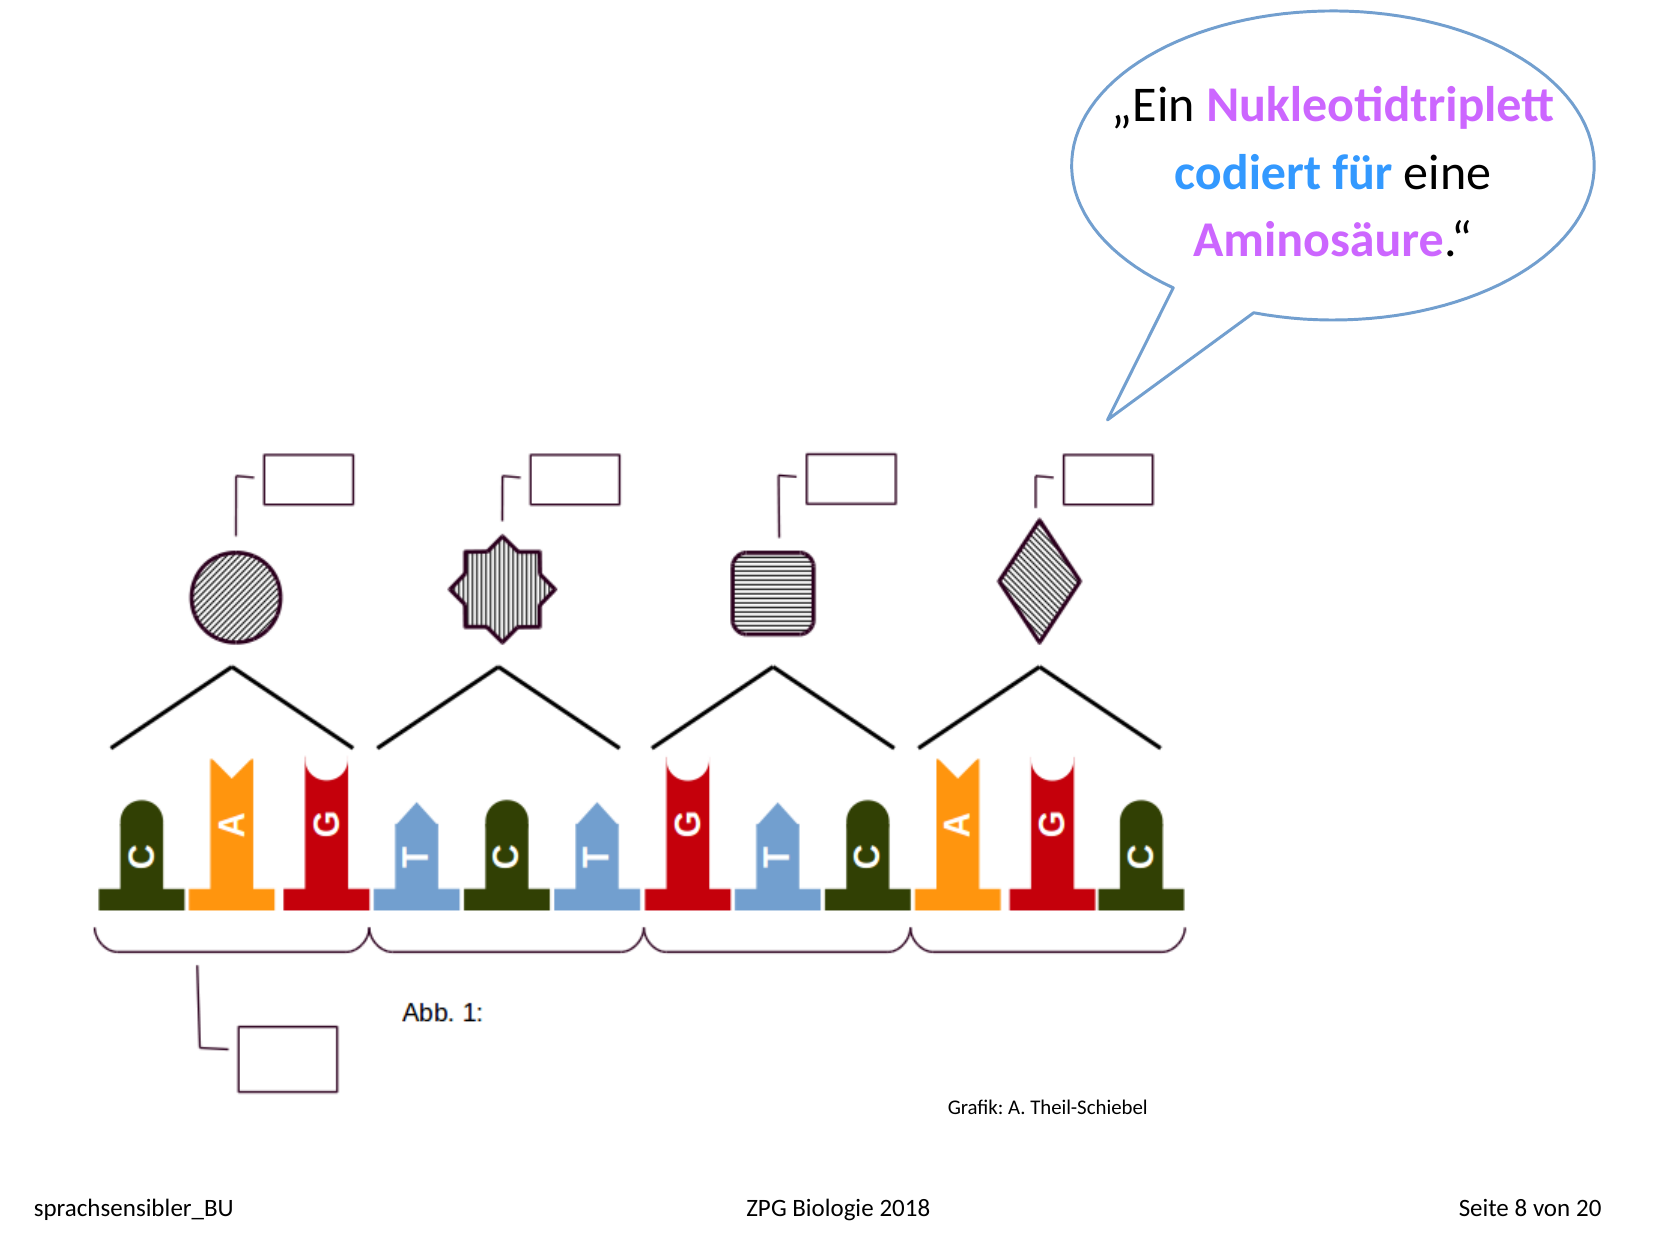

„Ein Nukleotidtriplett
codiert für eine
Aminosäure.“
Grafik: A. Theil-Schiebel
sprachsensibler_BU					ZPG Biologie 2018					Seite 8 von 20